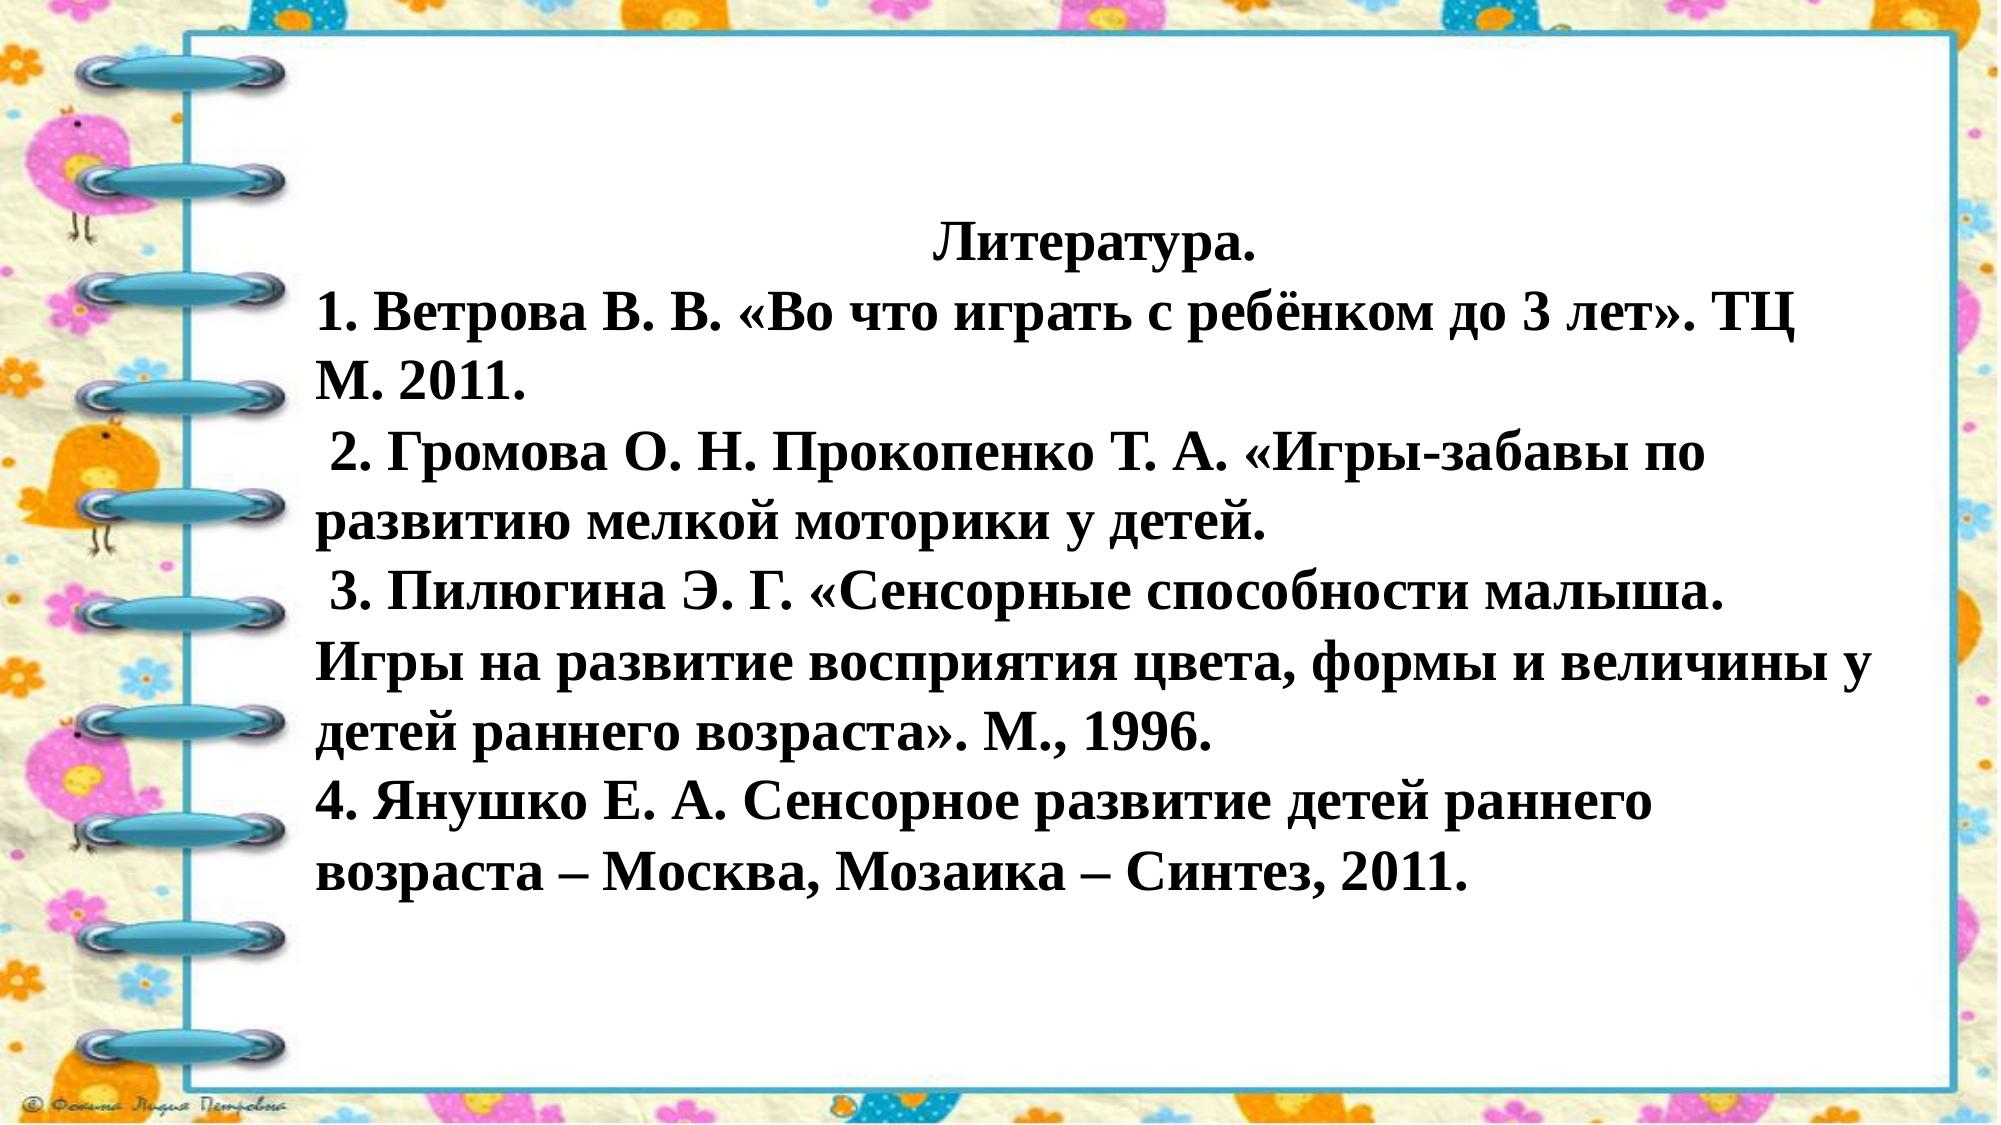

Литература.
1. Ветрова В. В. «Во что играть с ребёнком до 3 лет». ТЦ М. 2011.
 2. Громова О. Н. Прокопенко Т. А. «Игры-забавы по развитию мелкой моторики у детей.
 3. Пилюгина Э. Г. «Сенсорные способности малыша. Игры на развитие восприятия цвета, формы и величины у детей раннего возраста». М., 1996.
4. Янушко Е. А. Сенсорное развитие детей раннего возраста – Москва, Мозаика – Синтез, 2011.